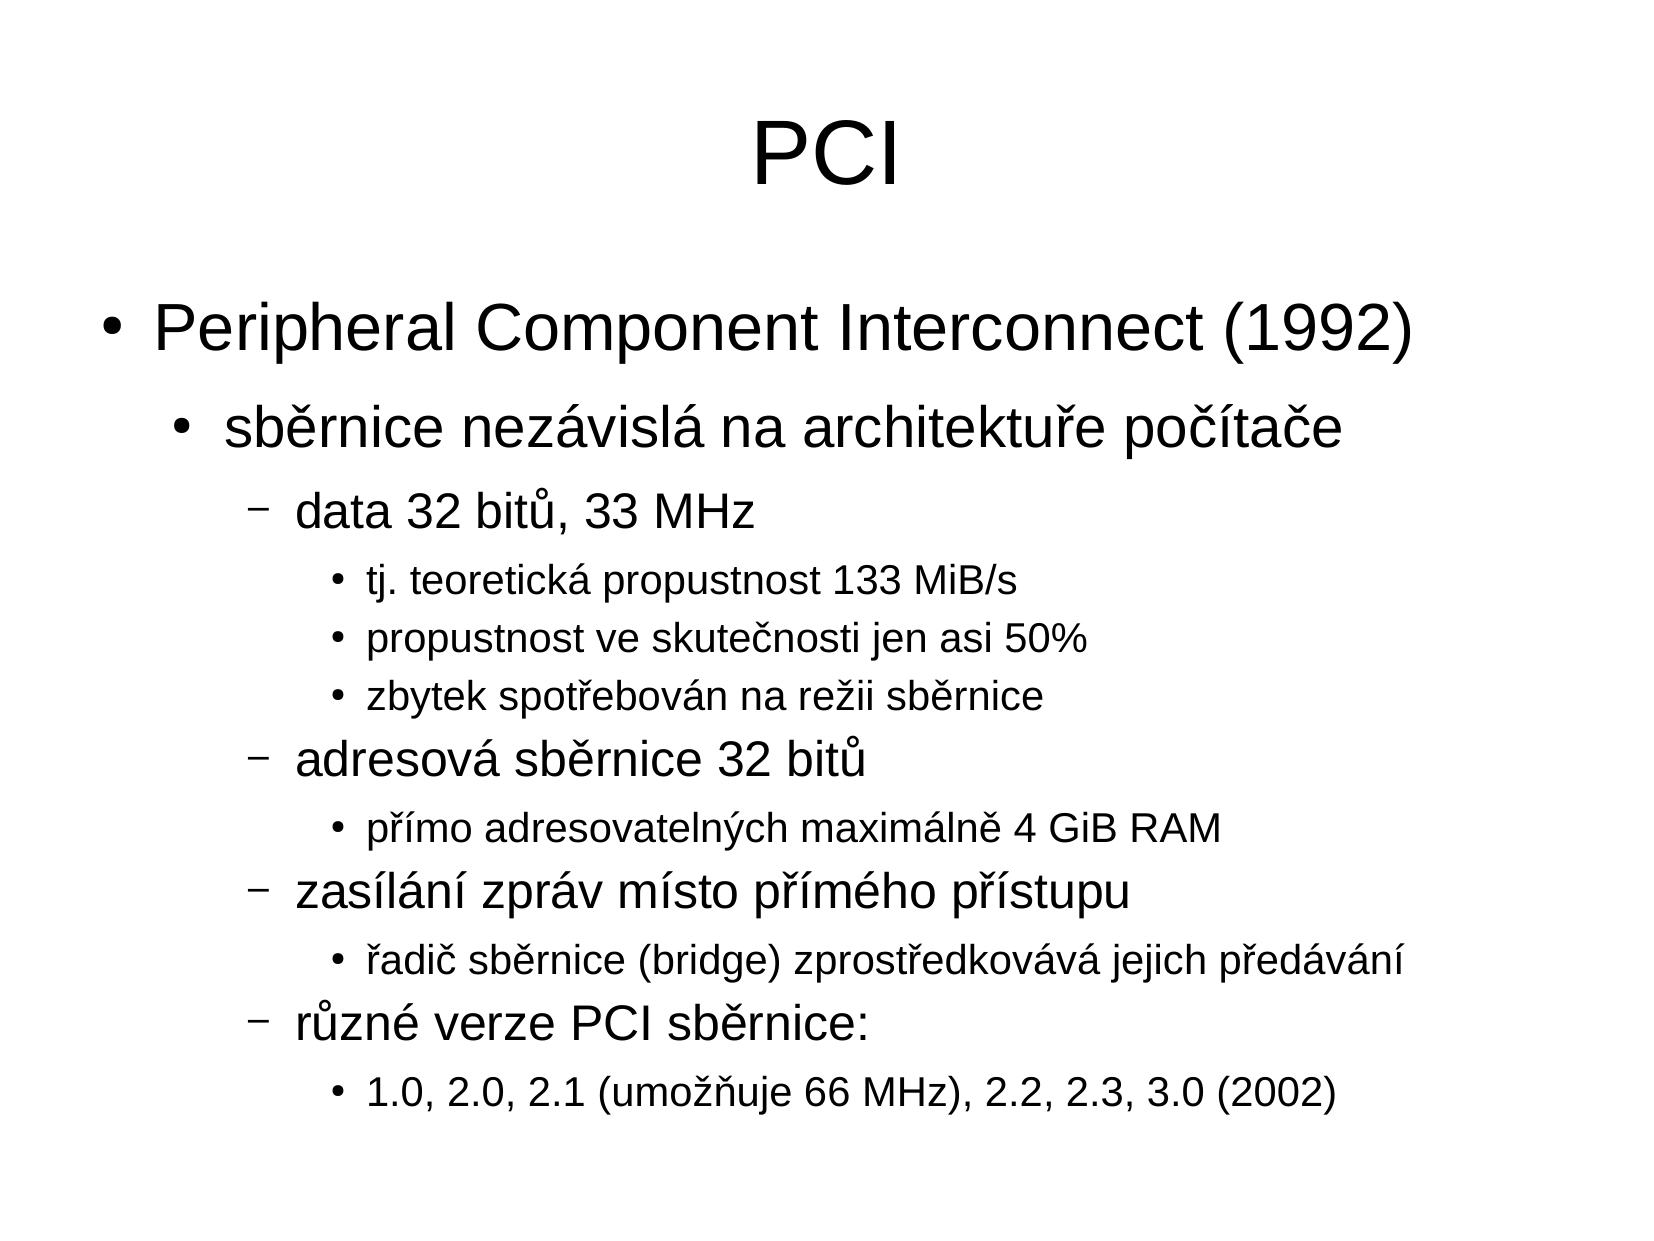

# PCI
Peripheral Component Interconnect (1992)
sběrnice nezávislá na architektuře počítače
data 32 bitů, 33 MHz
tj. teoretická propustnost 133 MiB/s
propustnost ve skutečnosti jen asi 50%
zbytek spotřebován na režii sběrnice
adresová sběrnice 32 bitů
přímo adresovatelných maximálně 4 GiB RAM
zasílání zpráv místo přímého přístupu
řadič sběrnice (bridge) zprostředkovává jejich předávání
různé verze PCI sběrnice:
1.0, 2.0, 2.1 (umožňuje 66 MHz), 2.2, 2.3, 3.0 (2002)